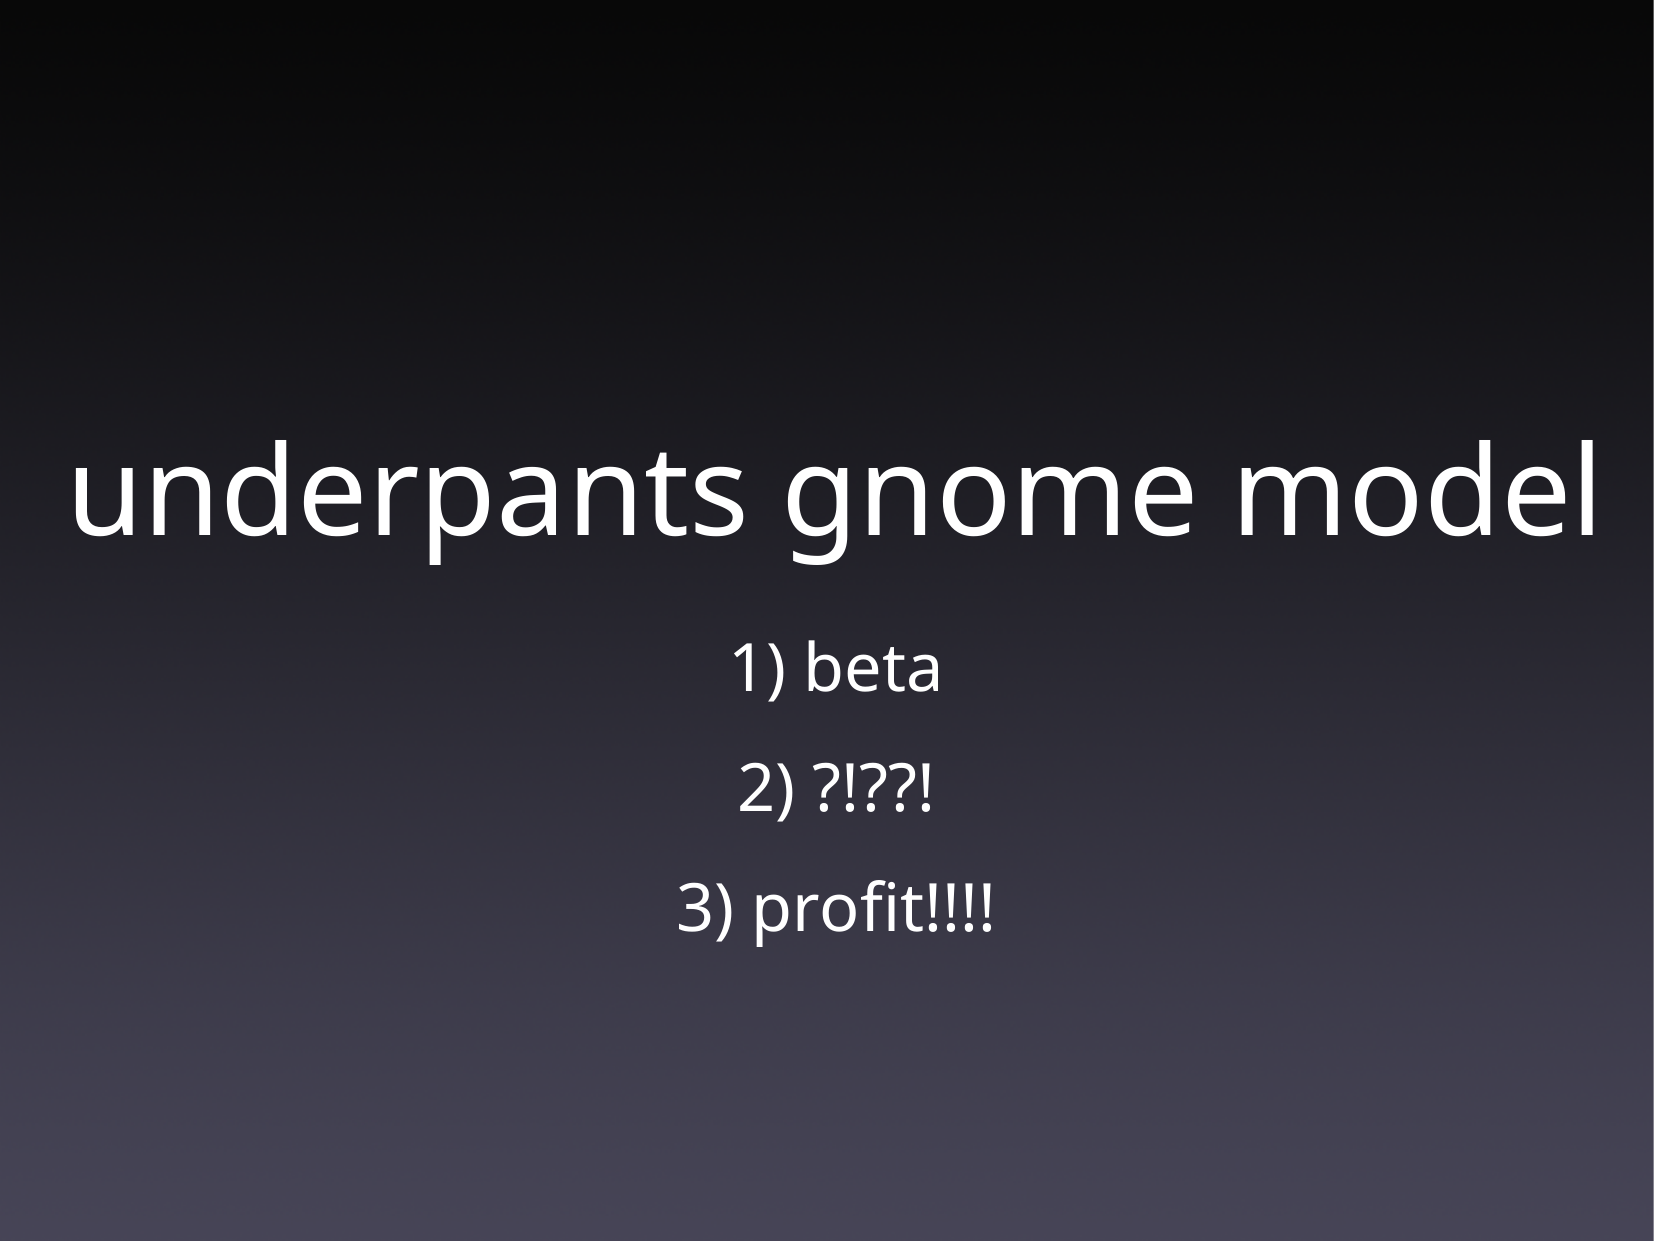

# underpants gnome model
1) beta
2) ?!??!
3) profit!!!!